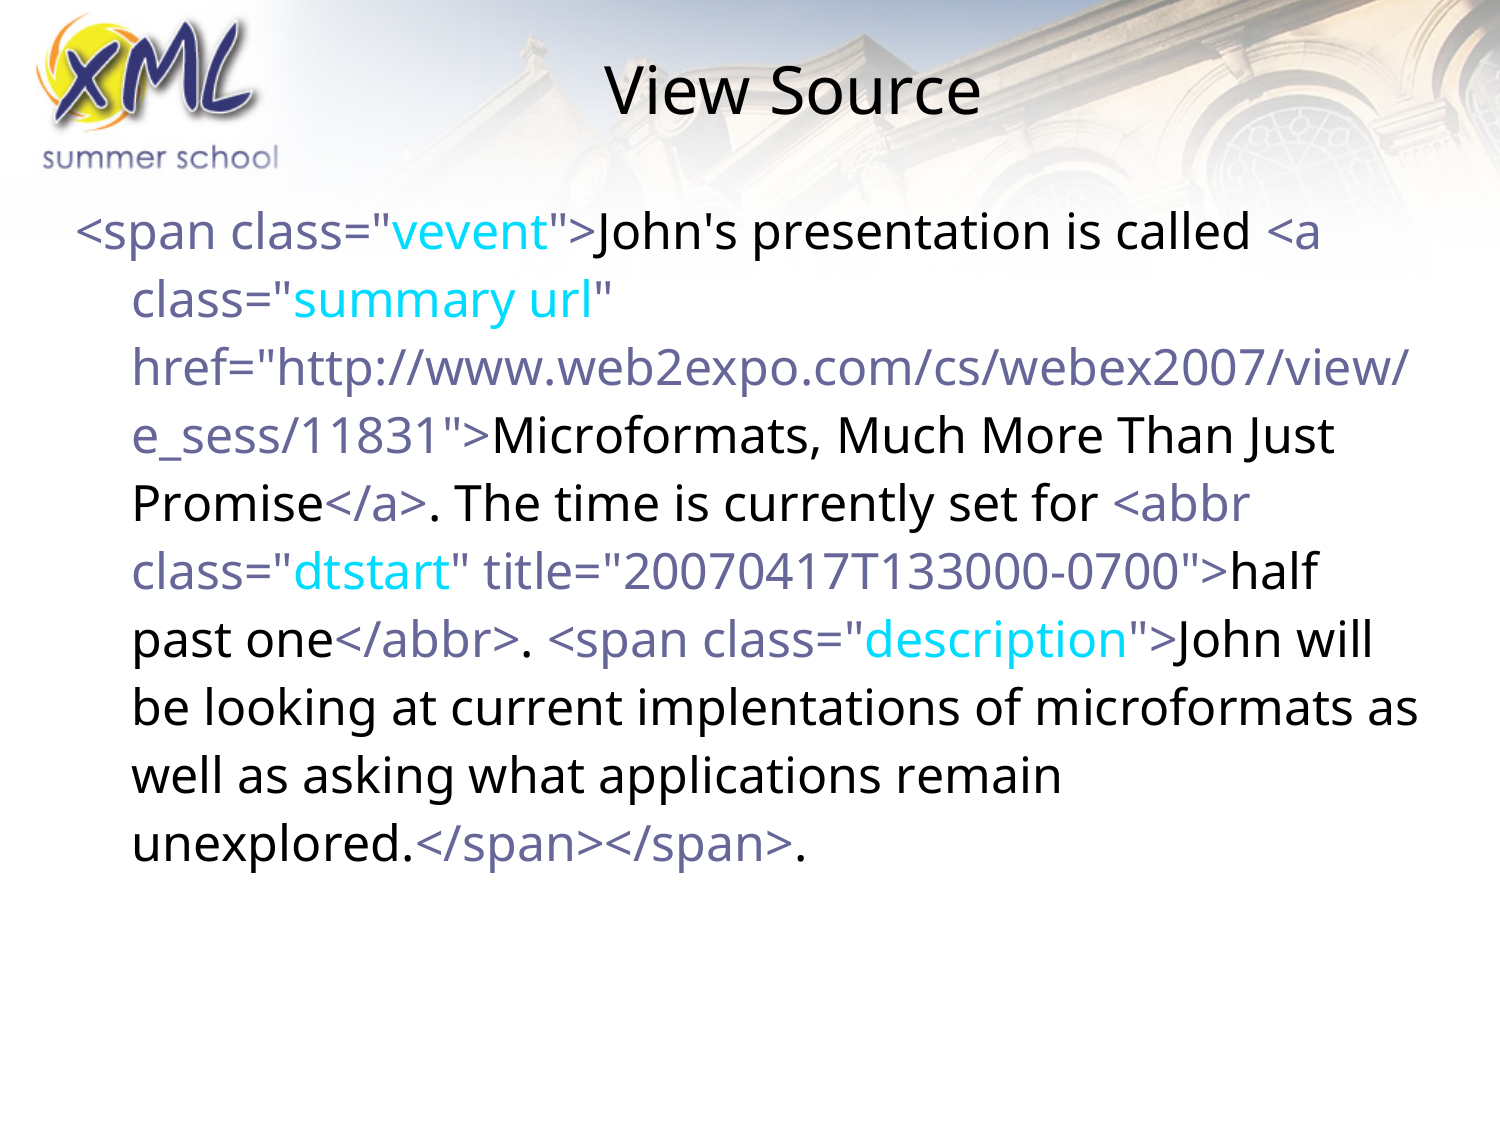

# View Source
<span class="vevent">John's presentation is called <a class="summary url" href="http://www.web2expo.com/cs/webex2007/view/e_sess/11831">Microformats, Much More Than Just Promise</a>. The time is currently set for <abbr class="dtstart" title="20070417T133000-0700">half past one</abbr>. <span class="description">John will be looking at current implentations of microformats as well as asking what applications remain unexplored.</span></span>.